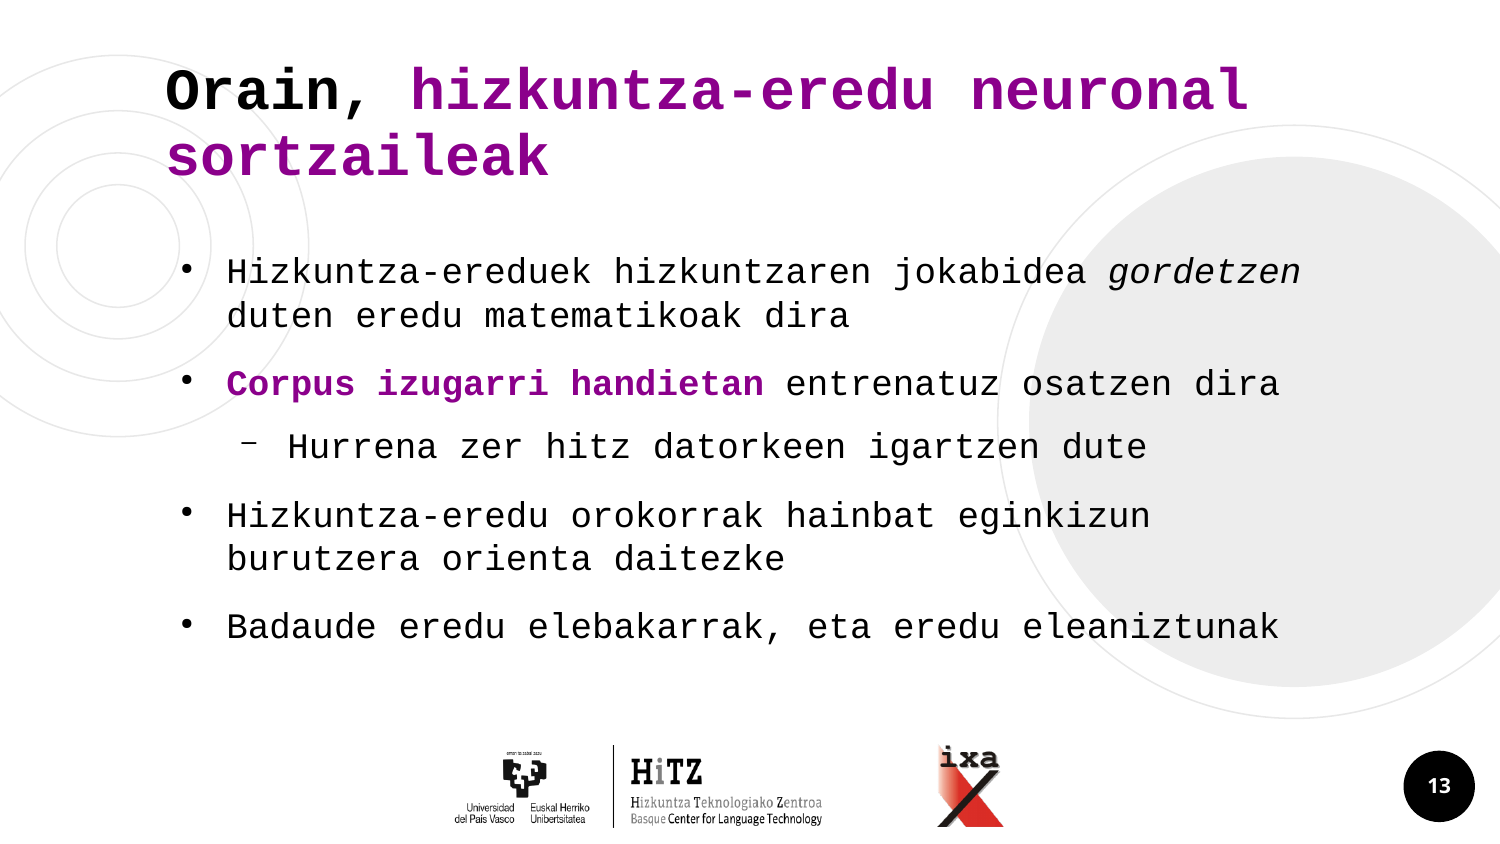

Orain, hizkuntza-eredu neuronal sortzaileak
# Hizkuntza-ereduek hizkuntzaren jokabidea gordetzen duten eredu matematikoak dira
Corpus izugarri handietan entrenatuz osatzen dira
Hurrena zer hitz datorkeen igartzen dute
Hizkuntza-eredu orokorrak hainbat eginkizun burutzera orienta daitezke
Badaude eredu elebakarrak, eta eredu eleaniztunak